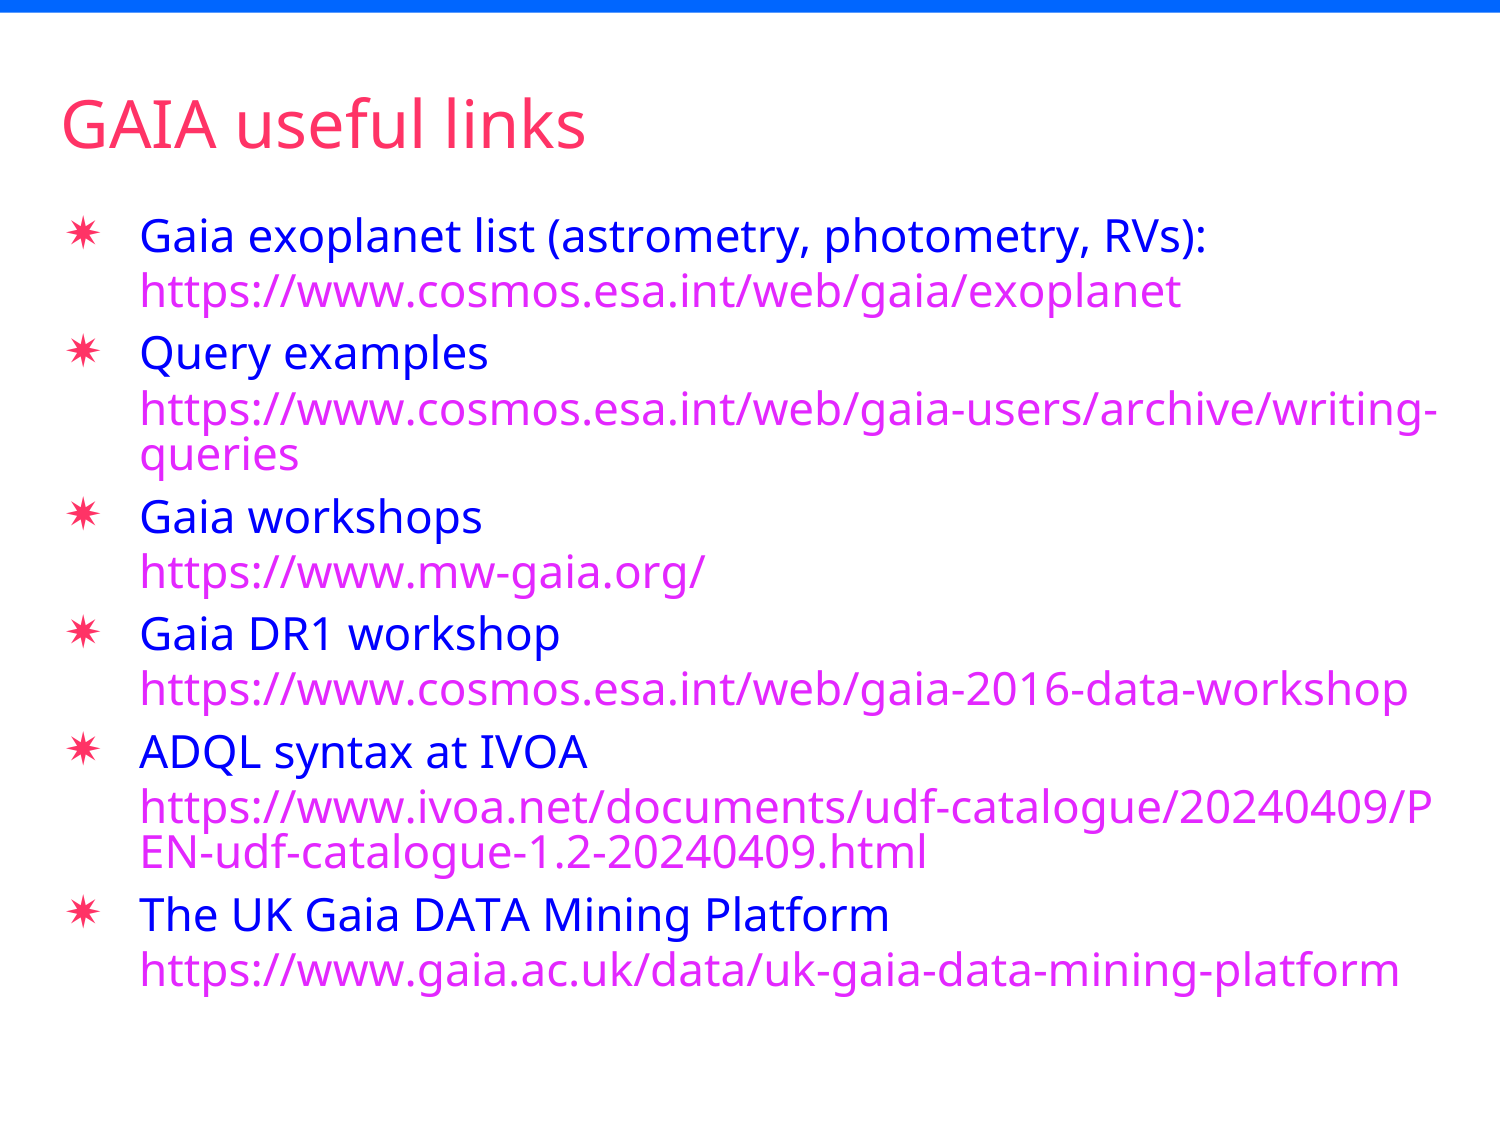

GAIA useful links
Gaia exoplanet list (astrometry, photometry, RVs): https://www.cosmos.esa.int/web/gaia/exoplanet
Query examples
https://www.cosmos.esa.int/web/gaia-users/archive/writing-queries
Gaia workshops
https://www.mw-gaia.org/
Gaia DR1 workshop
https://www.cosmos.esa.int/web/gaia-2016-data-workshop
ADQL syntax at IVOA
https://www.ivoa.net/documents/udf-catalogue/20240409/PEN-udf-catalogue-1.2-20240409.html
The UK Gaia DATA Mining Platform
https://www.gaia.ac.uk/data/uk-gaia-data-mining-platform
65